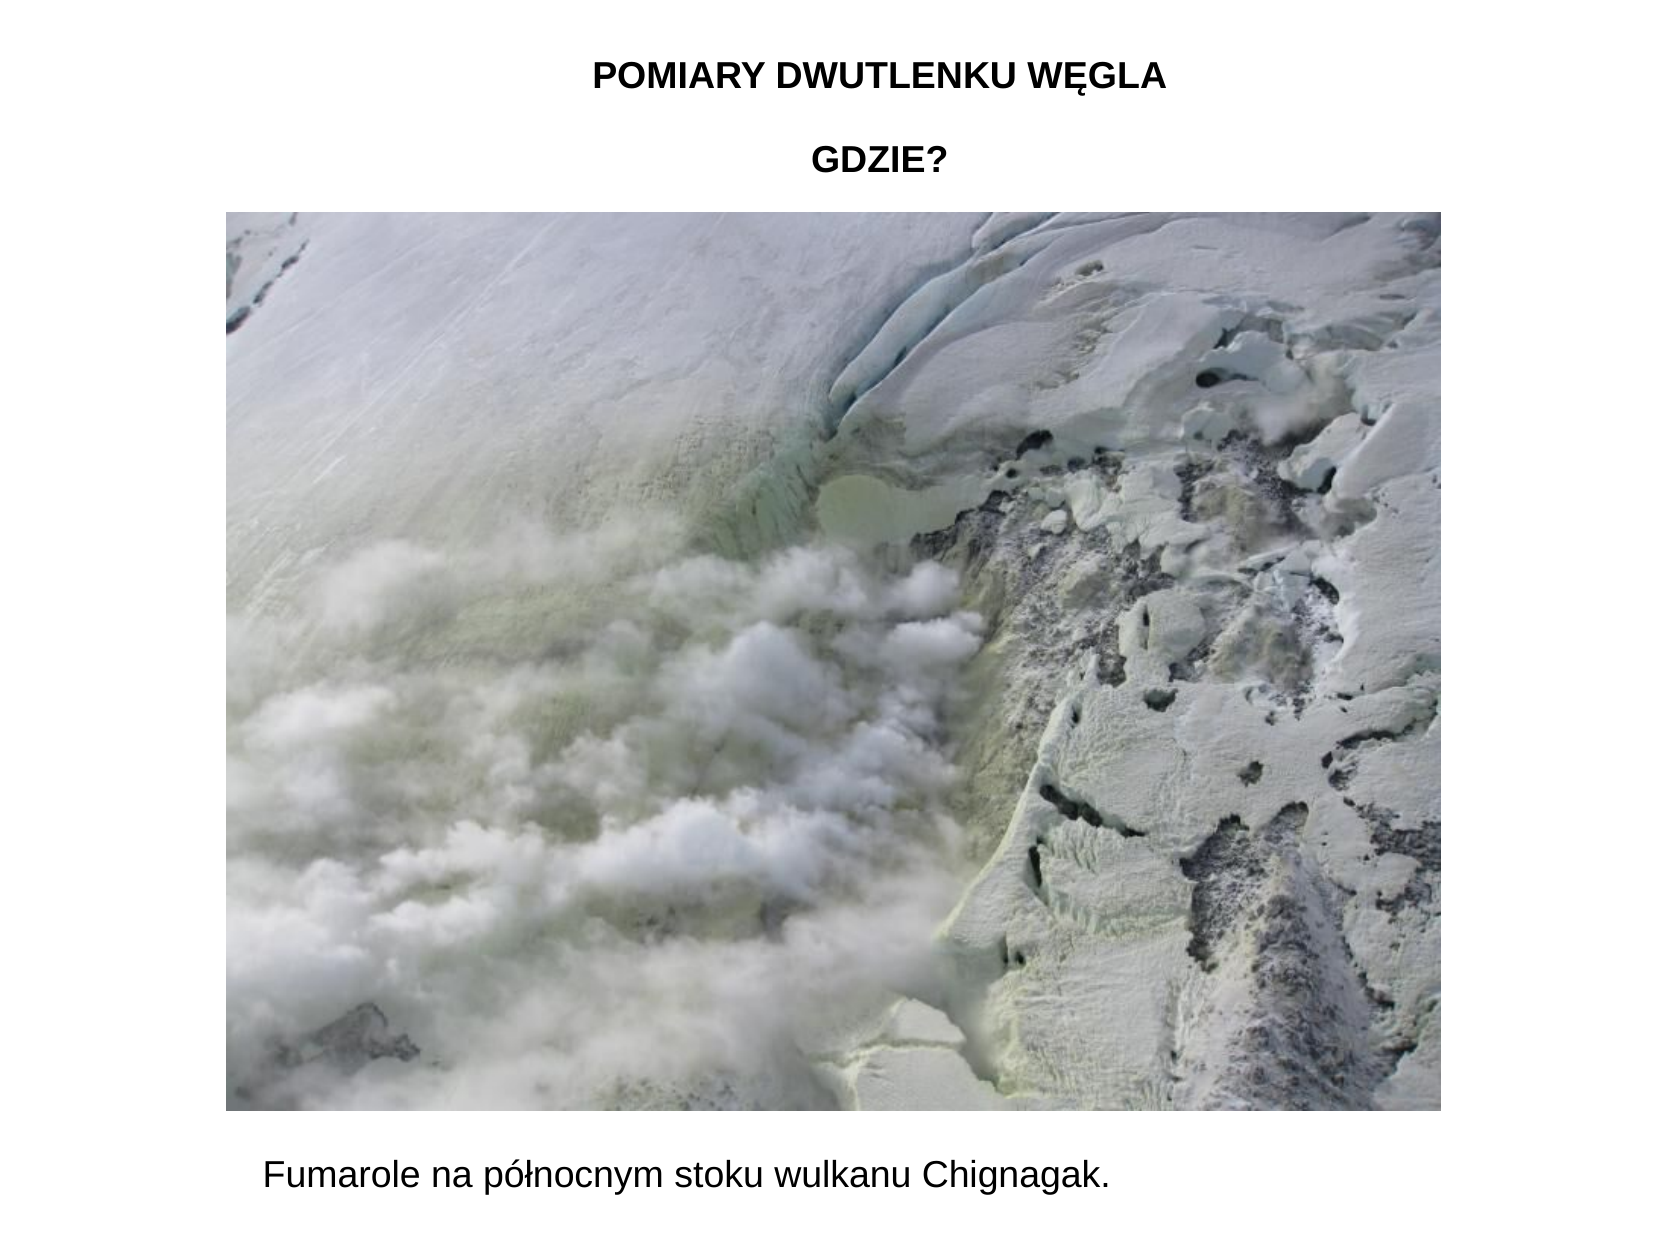

POMIARY DWUTLENKU WĘGLA
GDZIE?
Fumarole na północnym stoku wulkanu Chignagak.